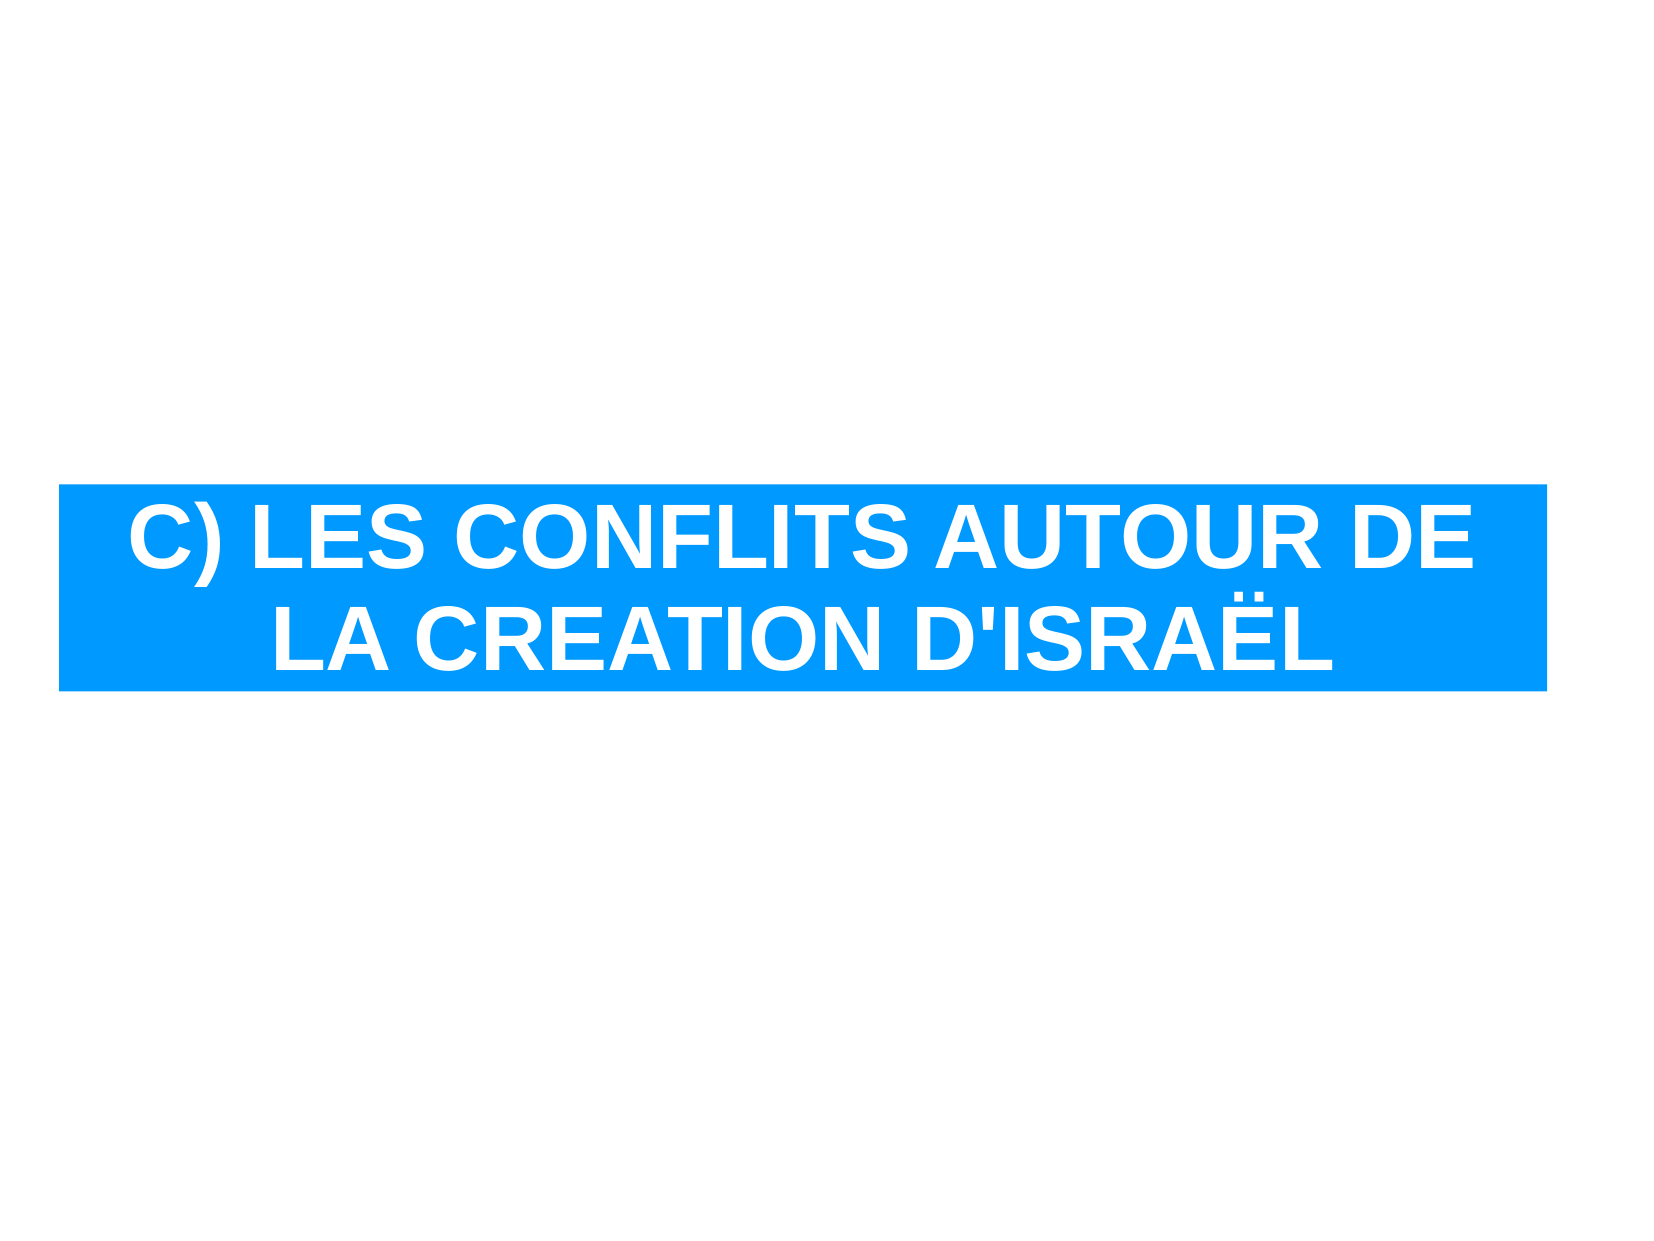

# C) LES CONFLITS AUTOUR DE LA CREATION D'ISRAËL